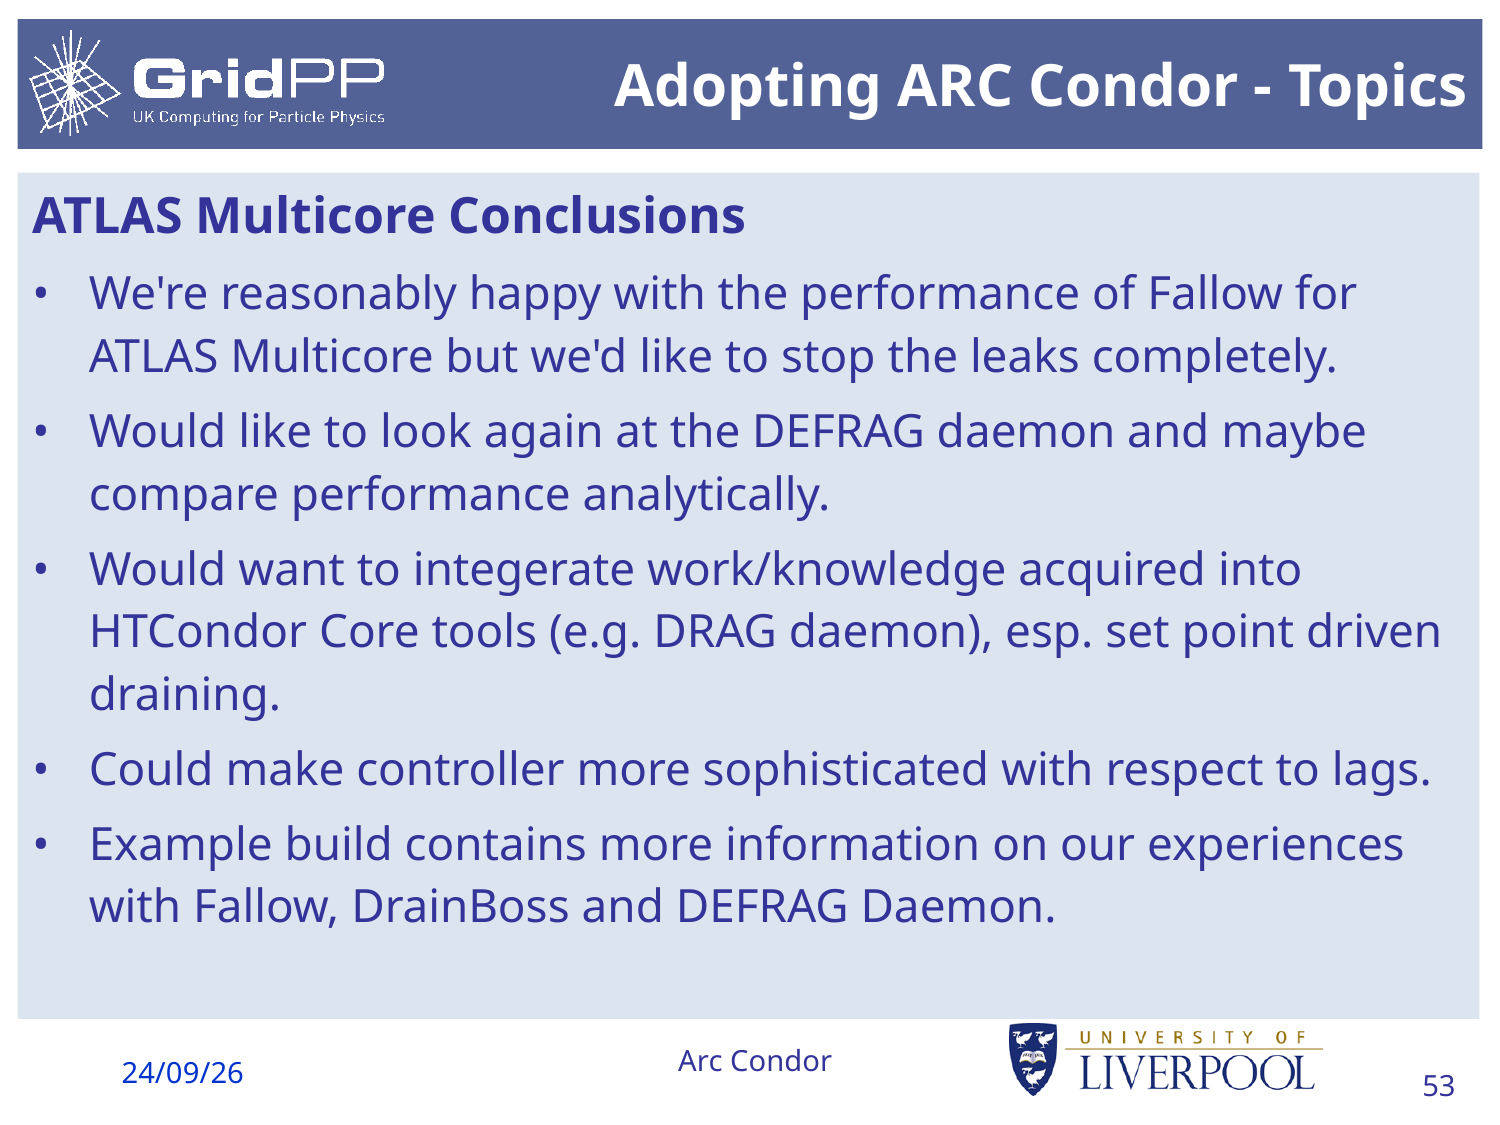

# Adopting ARC Condor - Topics
ATLAS Multicore Conclusions
We're reasonably happy with the performance of Fallow for ATLAS Multicore but we'd like to stop the leaks completely.
Would like to look again at the DEFRAG daemon and maybe compare performance analytically.
Would want to integerate work/knowledge acquired into HTCondor Core tools (e.g. DRAG daemon), esp. set point driven draining.
Could make controller more sophisticated with respect to lags.
Example build contains more information on our experiences with Fallow, DrainBoss and DEFRAG Daemon.
Arc Condor